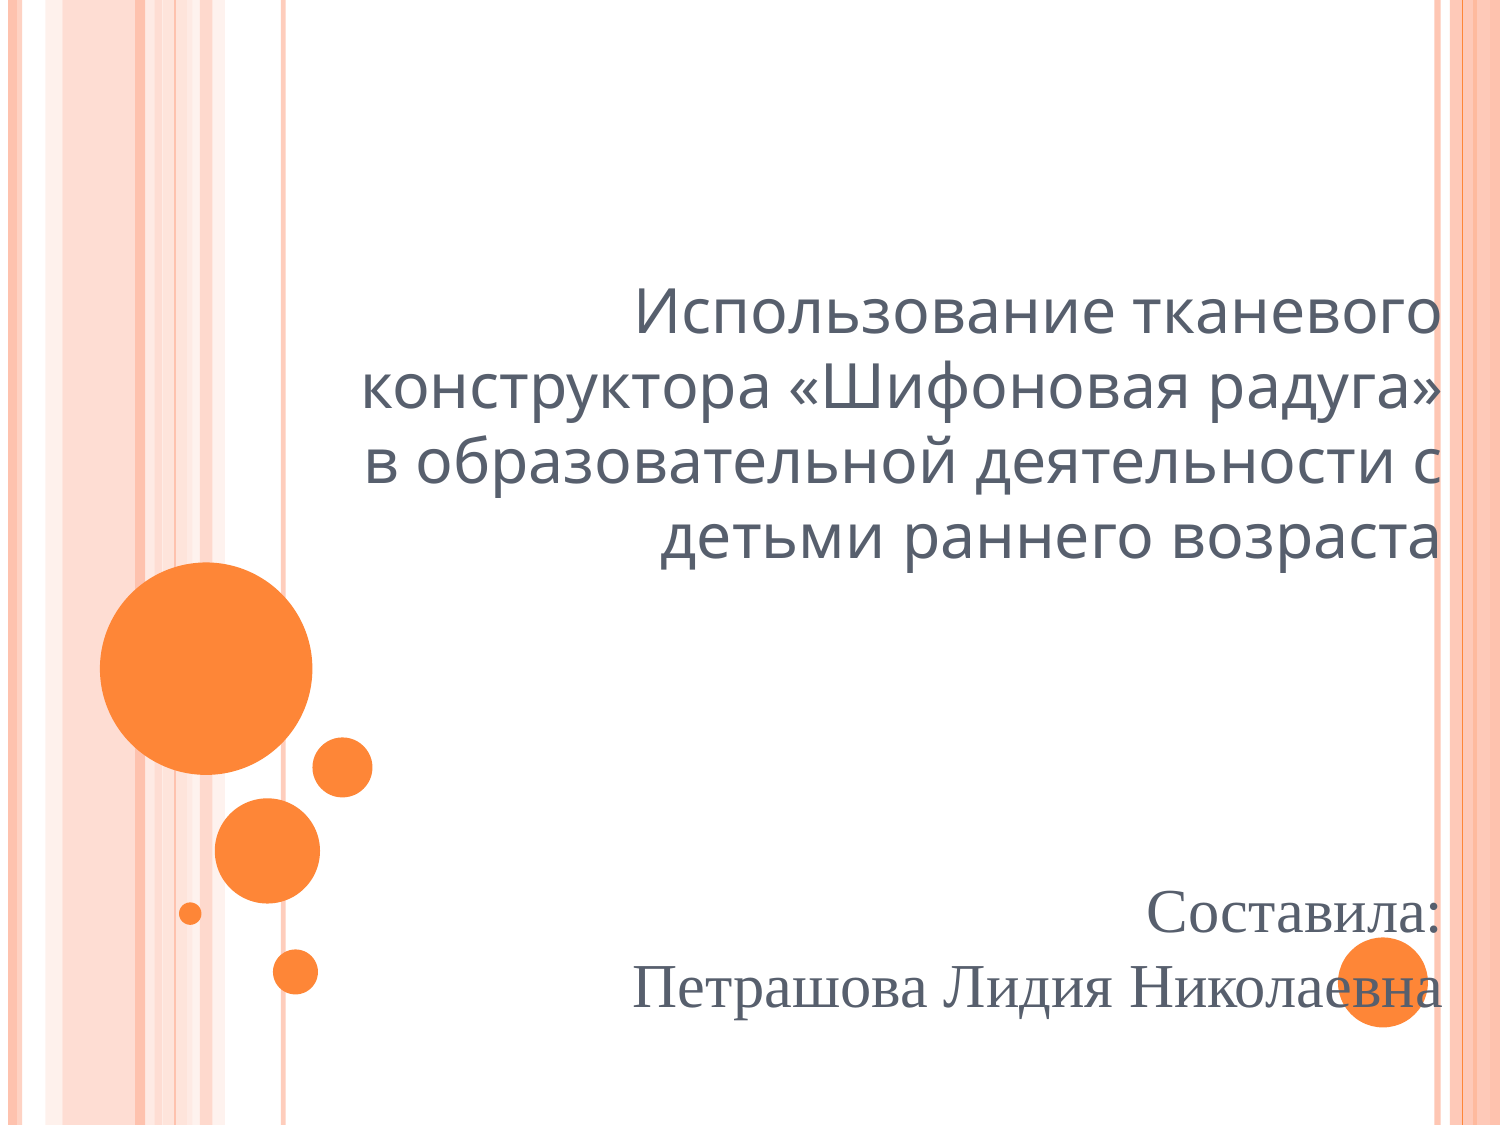

# Использование тканевого конструктора «Шифоновая радуга» в образовательной деятельности с детьми раннего возраста Составила: Петрашова Лидия Николаевна